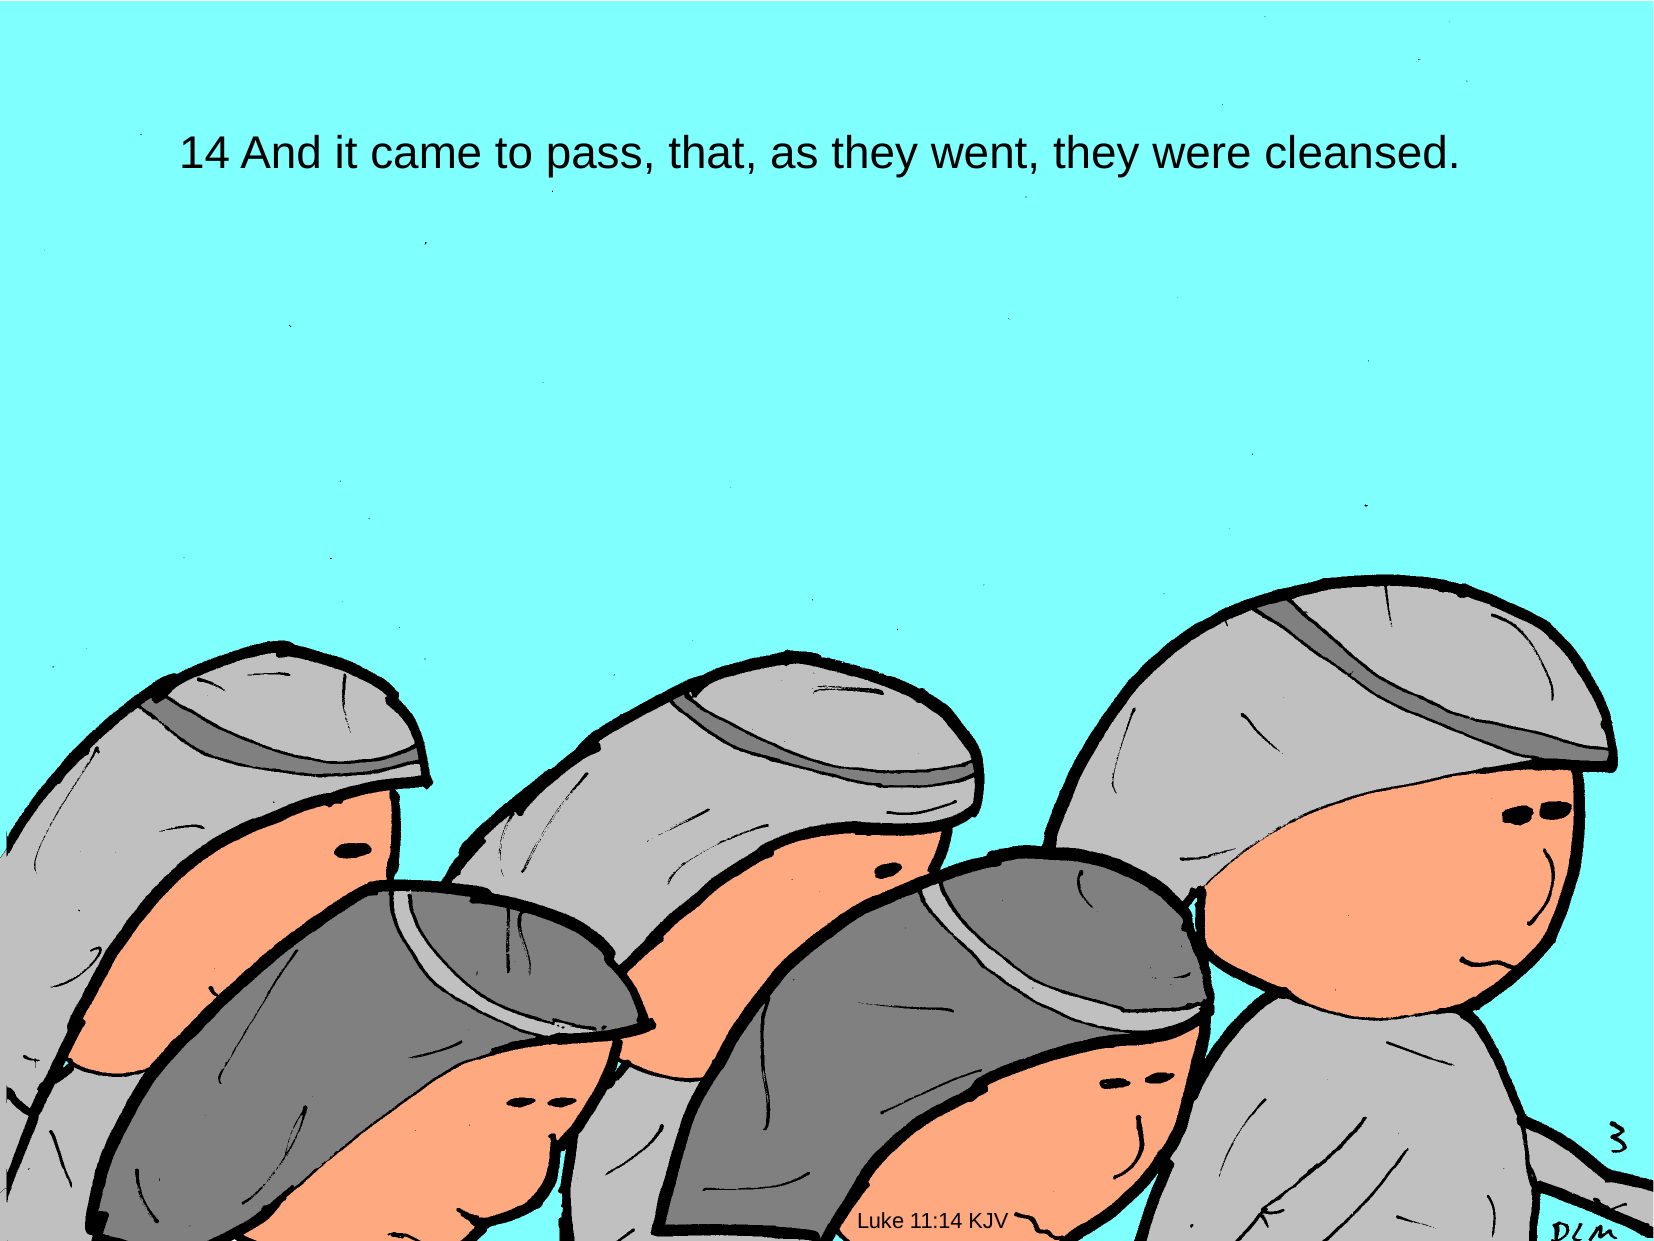

# 14 And it came to pass, that, as they went, they were cleansed.
Luke 11:14 KJV